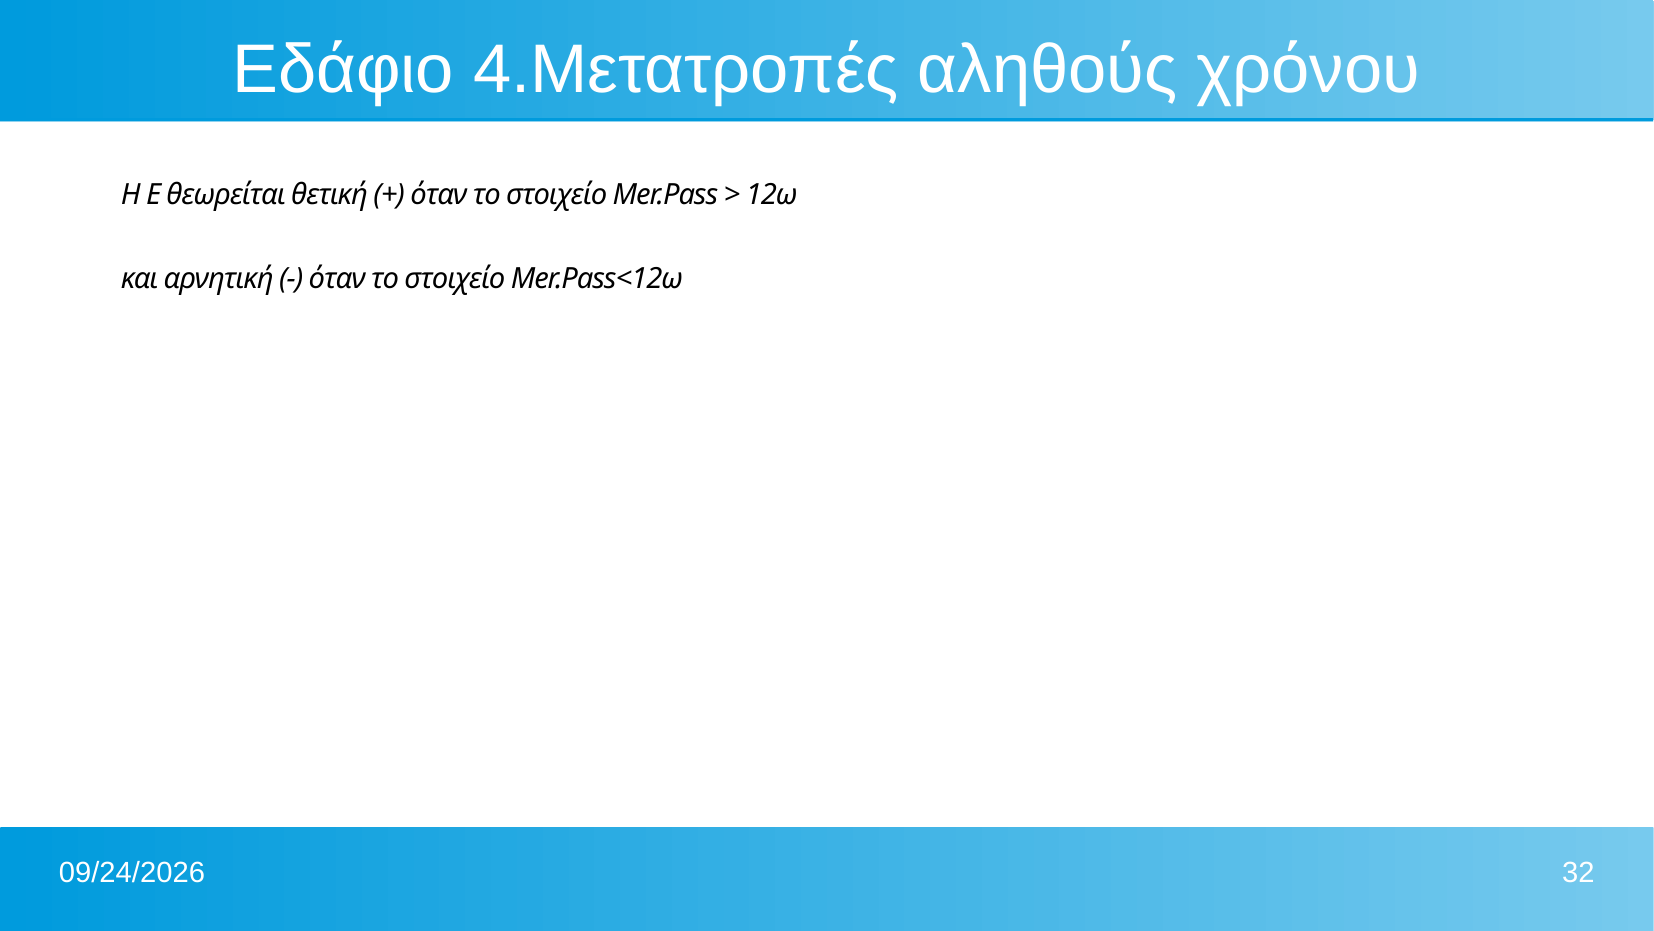

# Εδάφιο 4.Μετατροπές αληθούς χρόνου
Η Ε θεωρείται θετική (+) όταν το στοιχείο Mer.Ρass > 12ω
και αρνητική (-) όταν το στοιχείο Mer.Pass<12ω
32